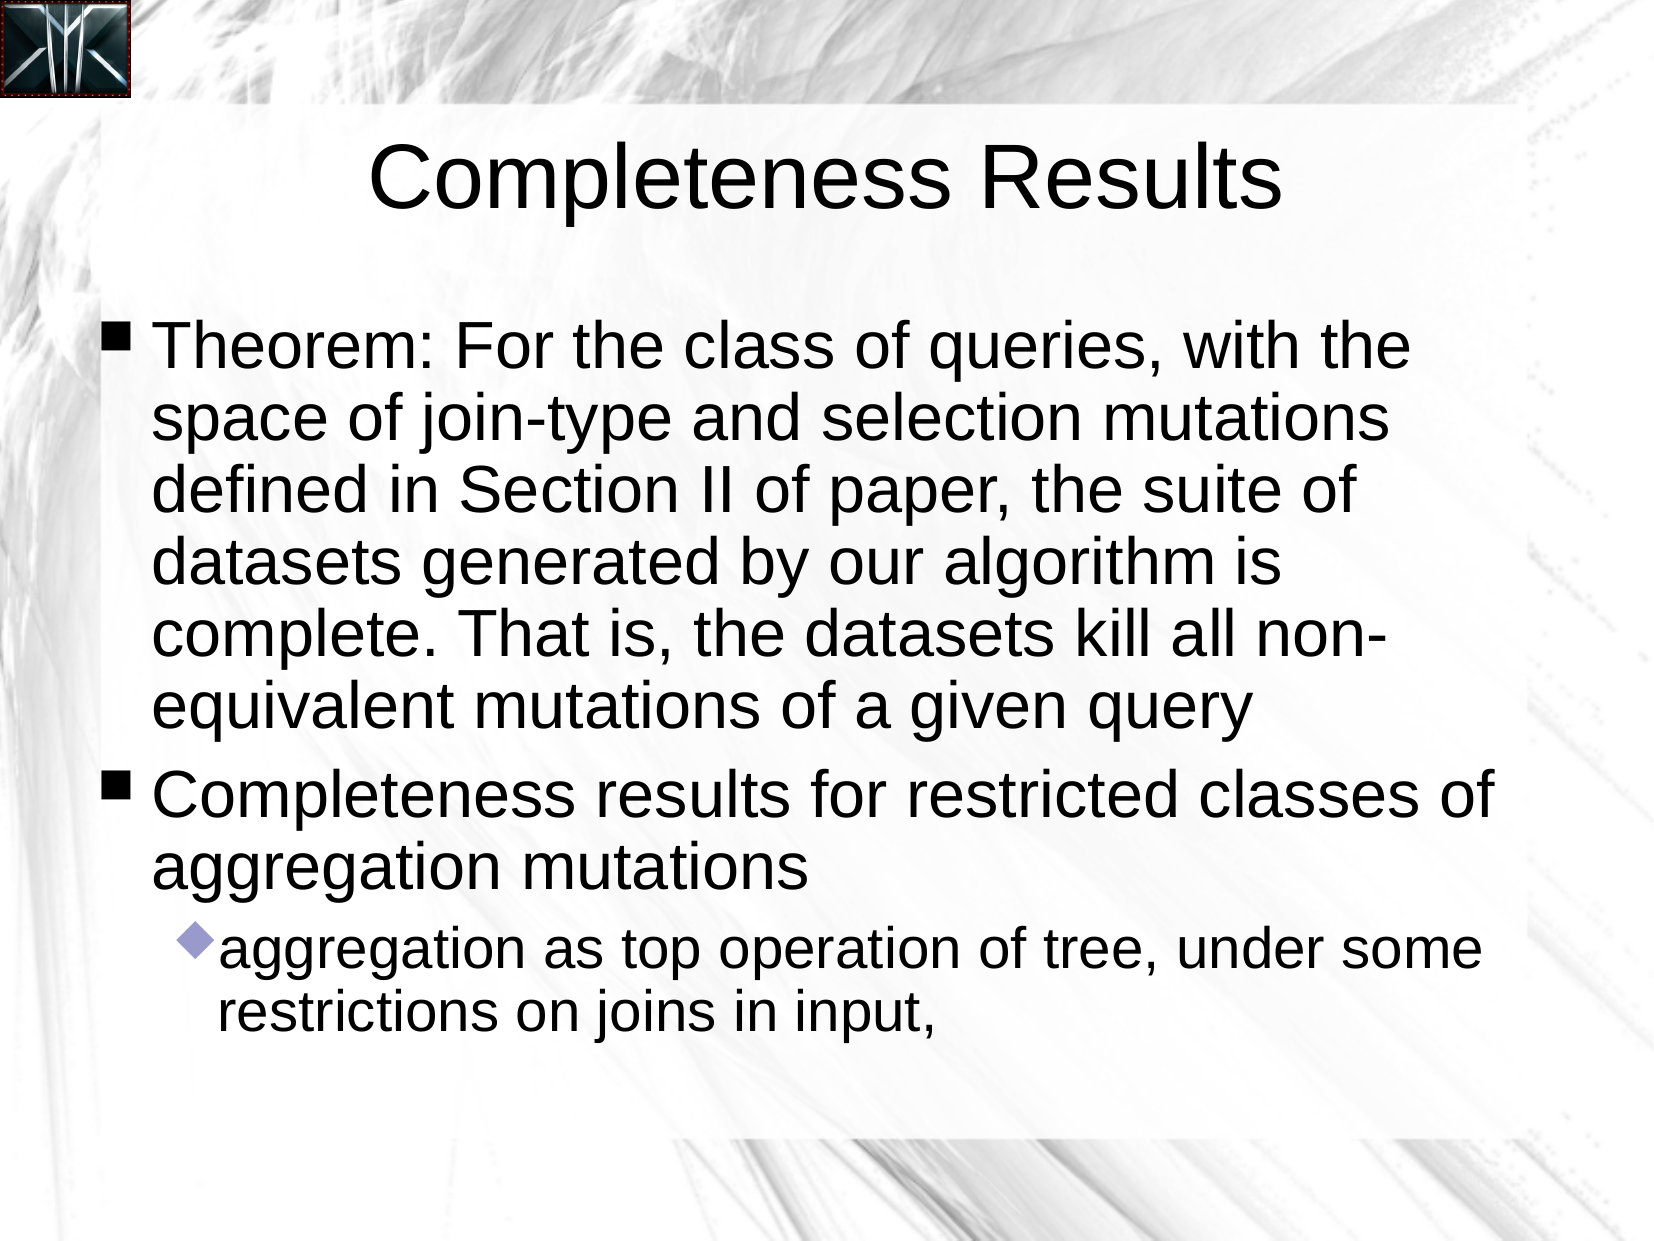

# Completeness Results
Theorem: For the class of queries, with the space of join-type and selection mutations deﬁned in Section II of paper, the suite of datasets generated by our algorithm is complete. That is, the datasets kill all non-equivalent mutations of a given query
Completeness results for restricted classes of aggregation mutations
aggregation as top operation of tree, under some restrictions on joins in input,